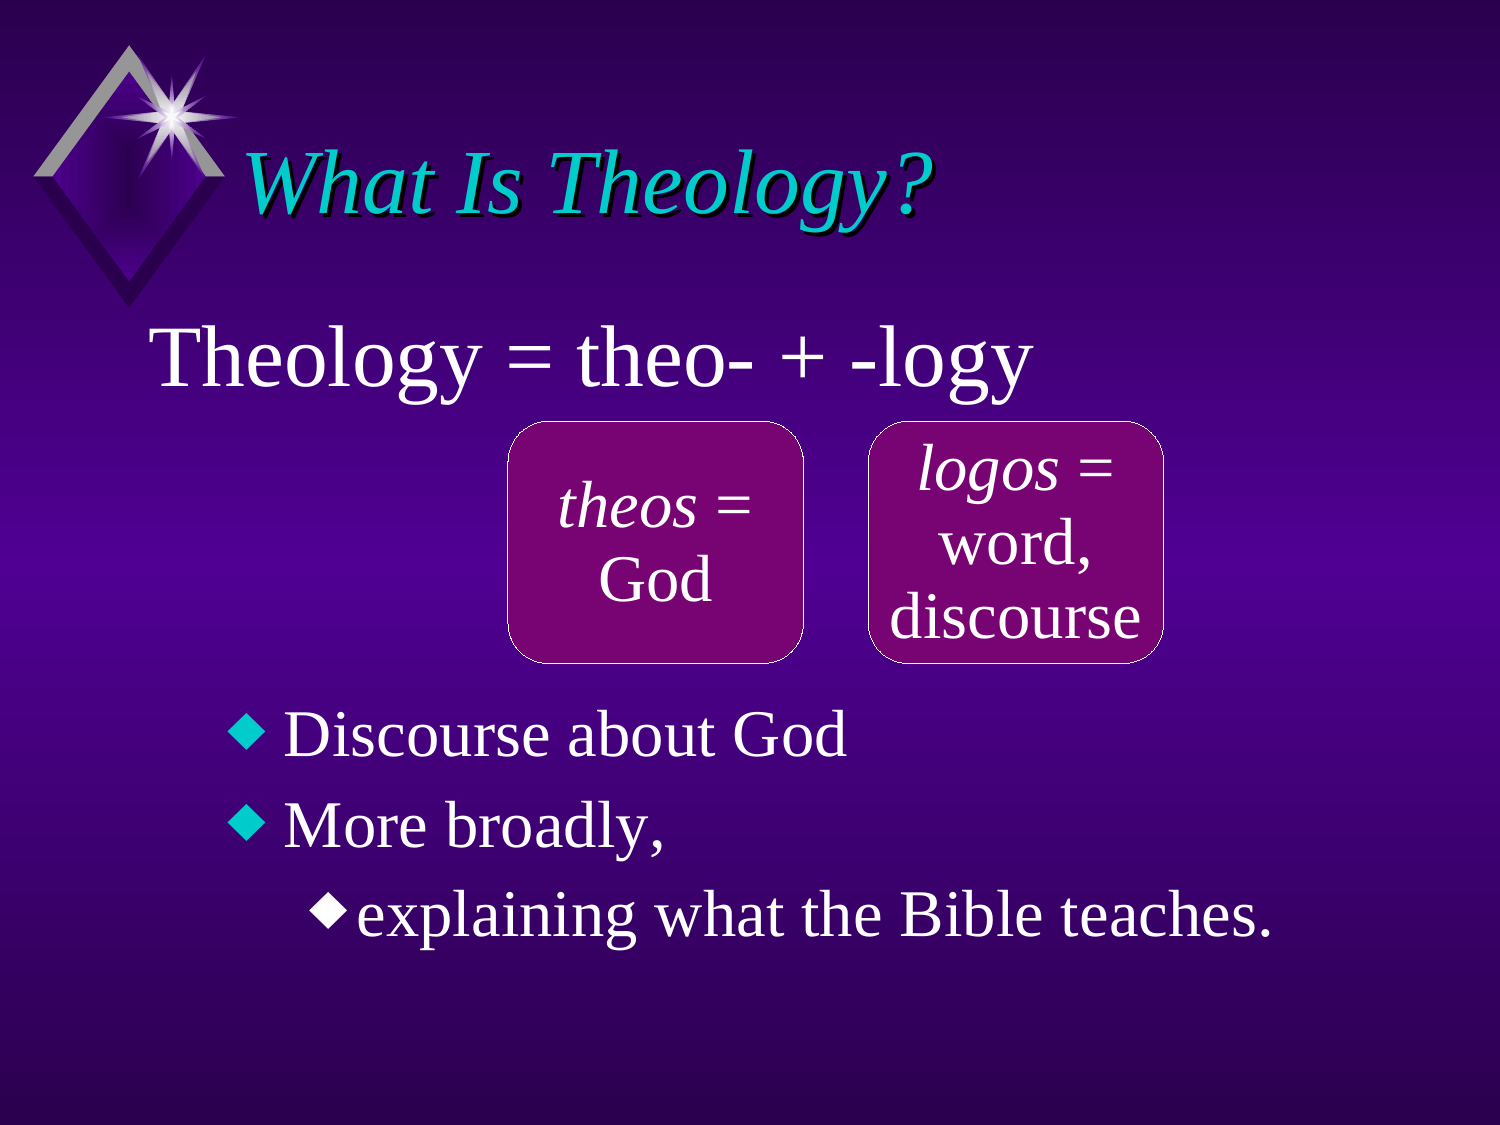

# What Is Theology?
Theology = theo- + -logy
theos =
God
logos =
word,
discourse
Discourse about God
More broadly,
explaining what the Bible teaches.